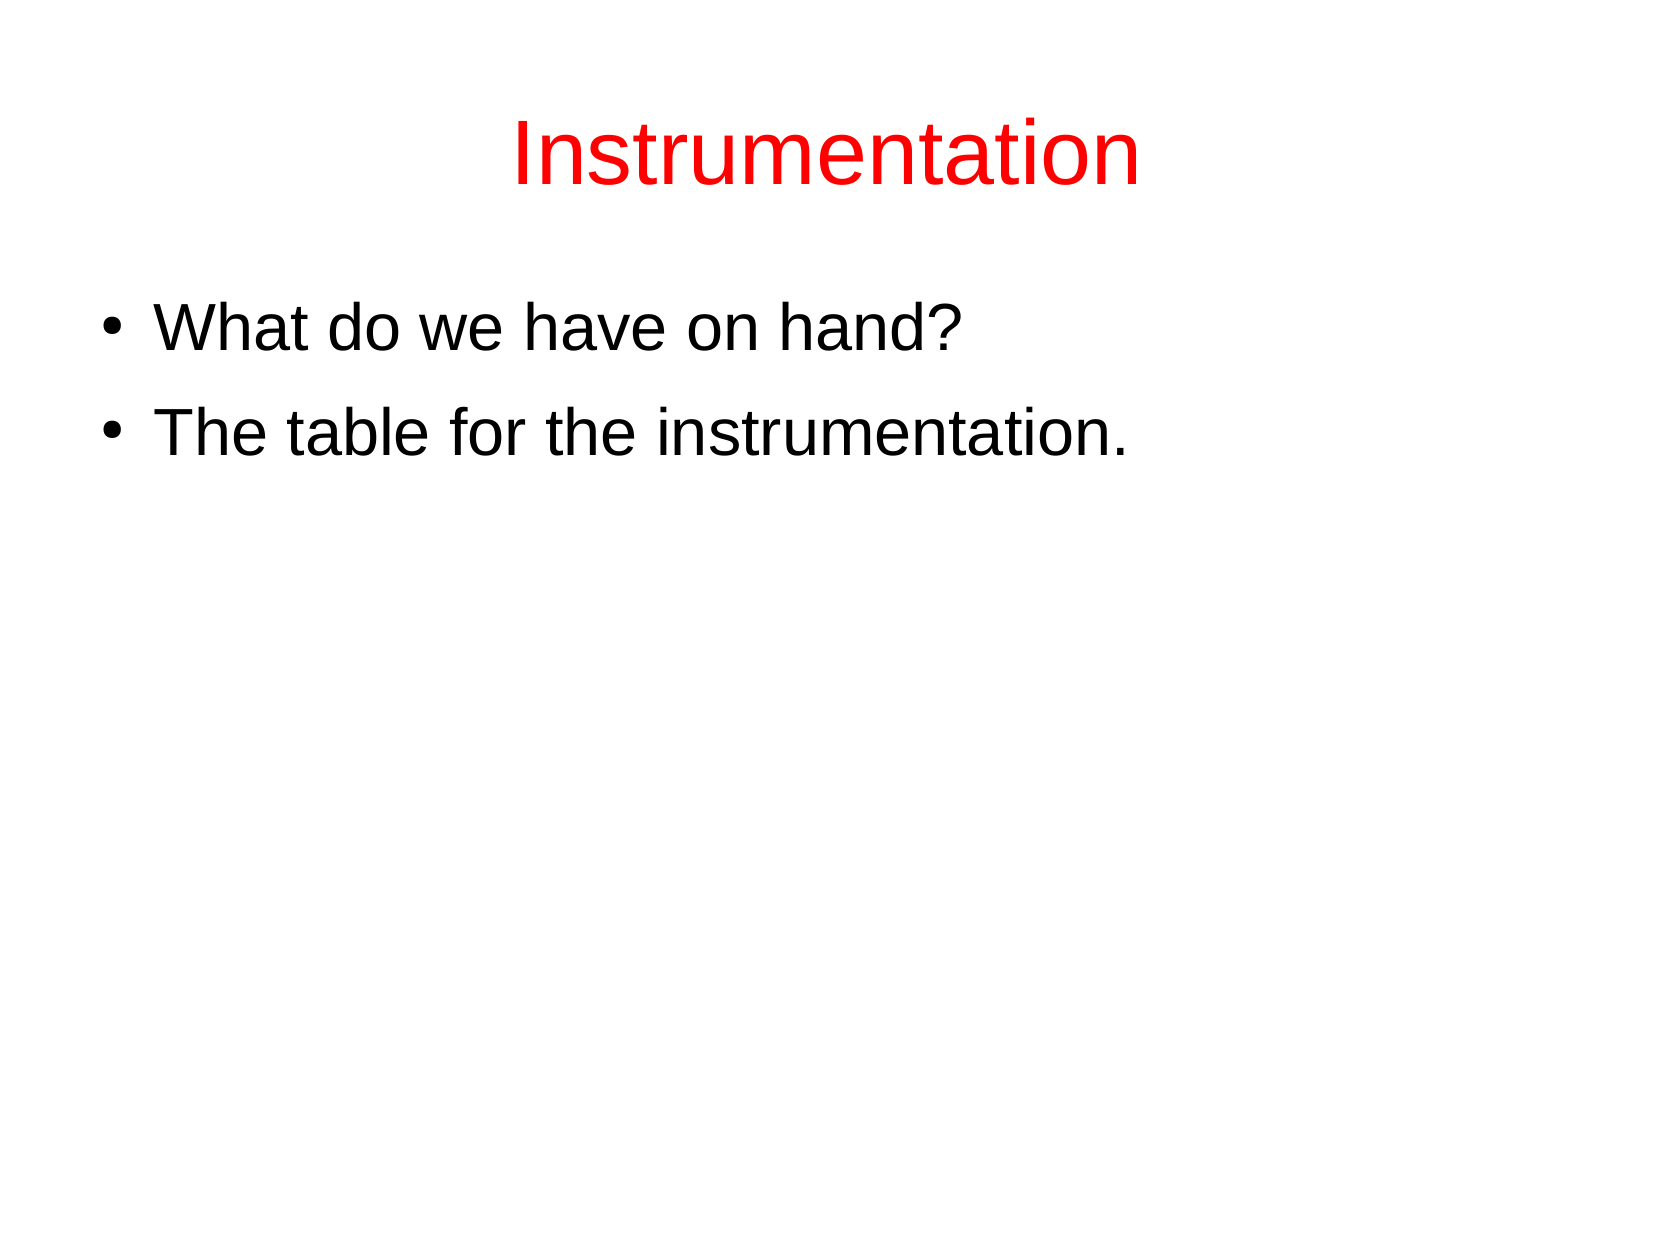

# Instrumentation
What do we have on hand?
The table for the instrumentation.